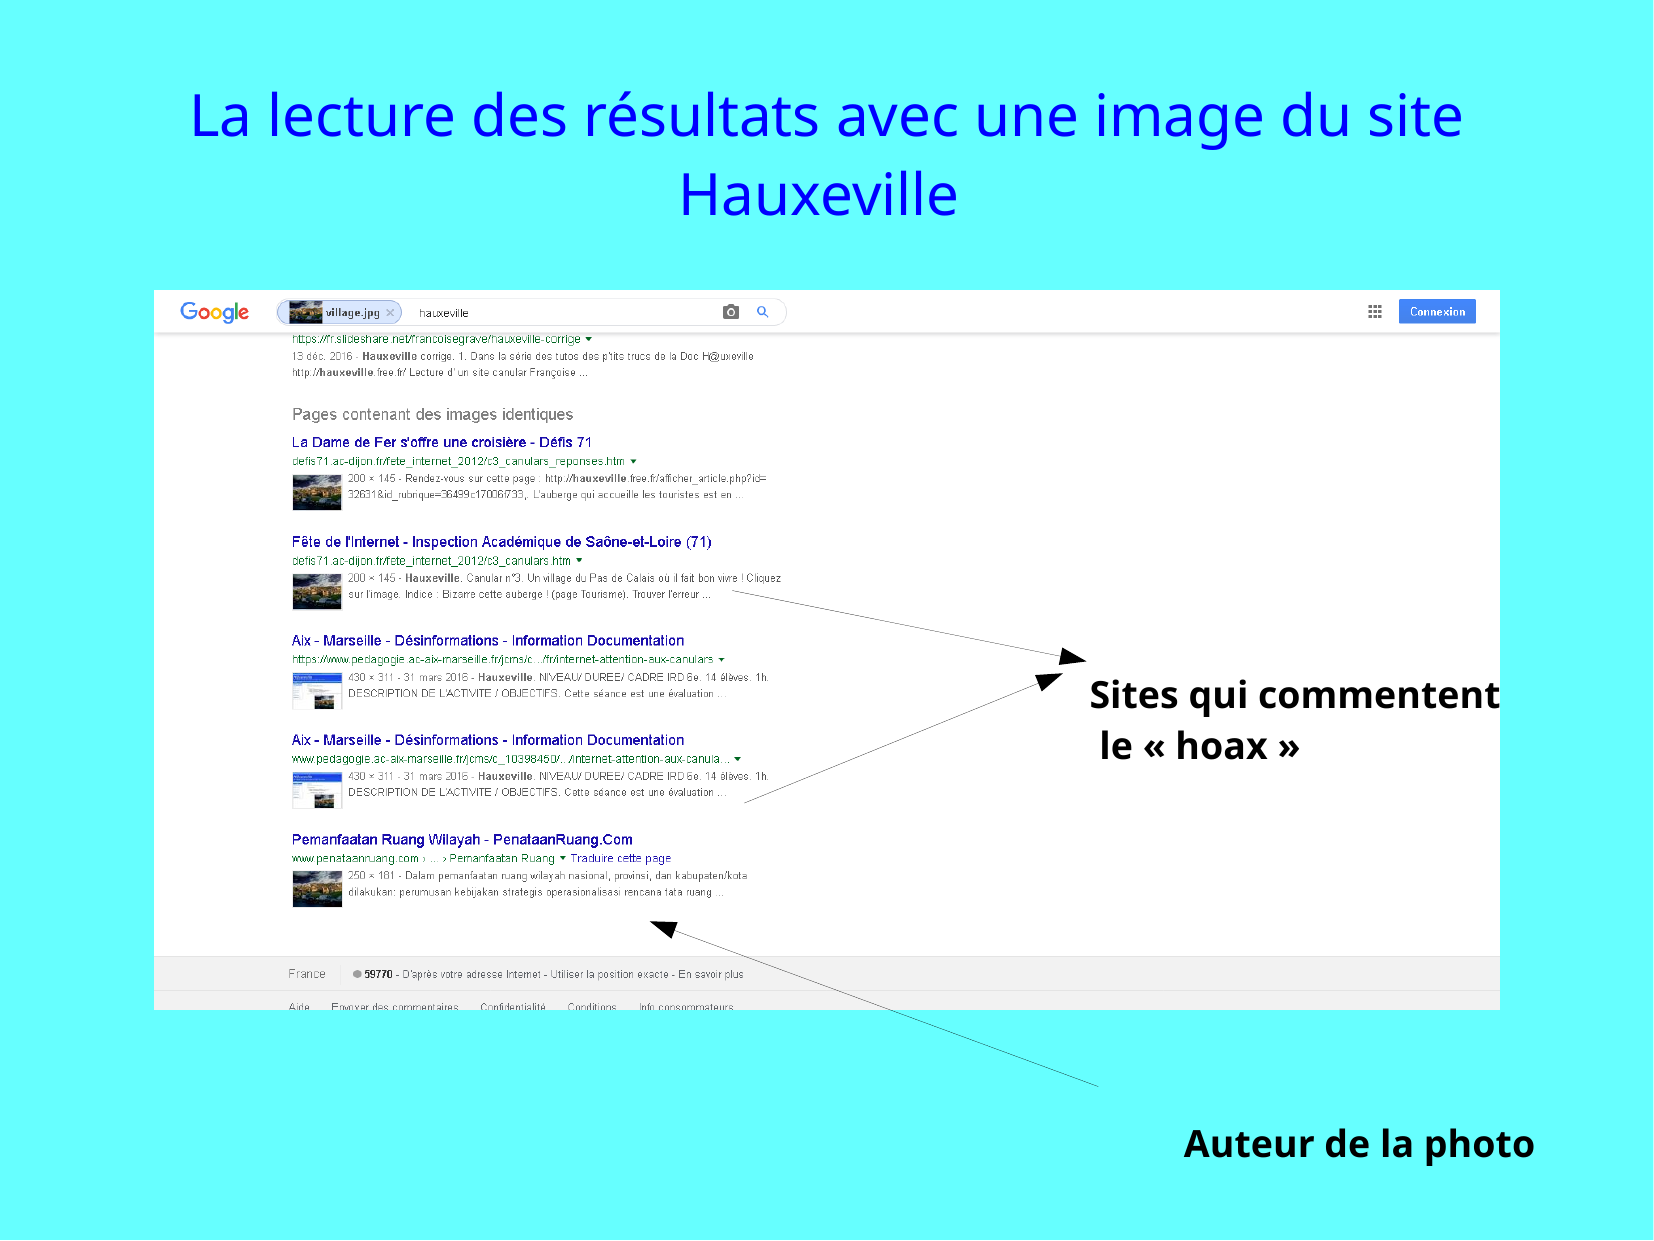

# La lecture des résultats avec une image du site Hauxeville
Sites qui commentent
 le « hoax »
Auteur de la photo